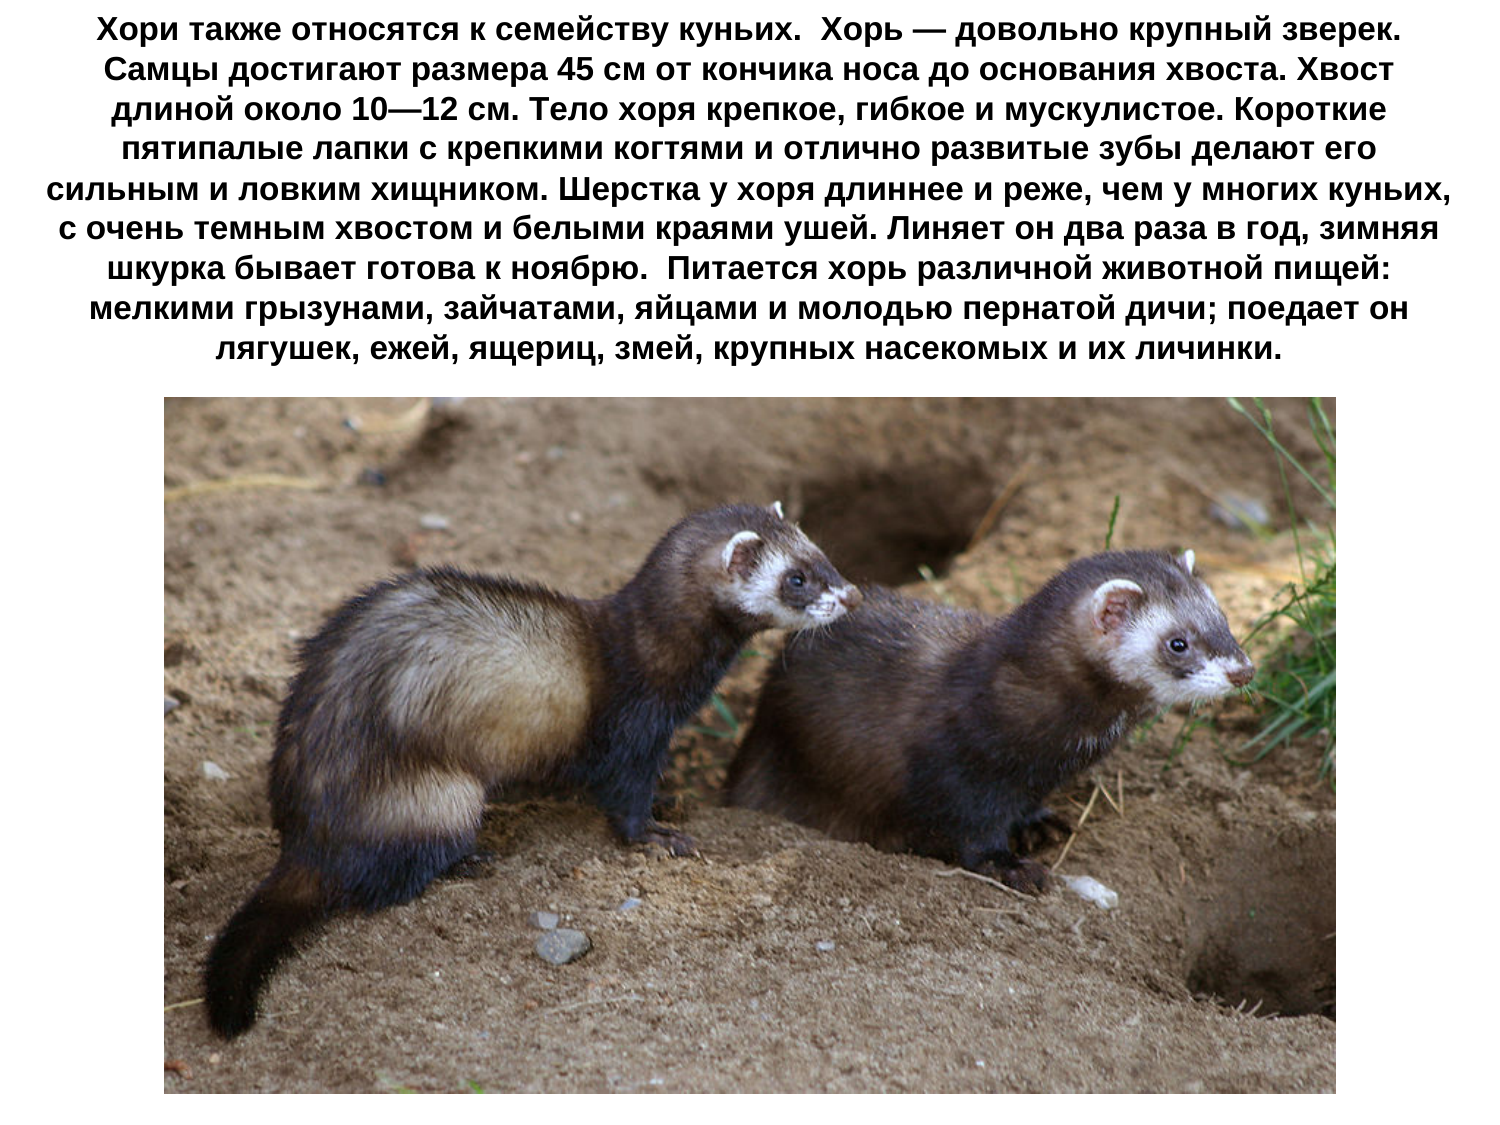

# Хори также относятся к семейству куньих. Хорь — довольно крупный зверек. Самцы достигают размера 45 см от кончика носа до основания хвоста. Хвост длиной около 10—12 см. Тело хоря крепкое, гибкое и мускулистое. Короткие пятипалые лапки с крепкими когтями и отлично развитые зубы делают его сильным и ловким хищником. Шерстка у хоря длиннее и реже, чем у многих куньих, с очень темным хвостом и белыми краями ушей. Линяет он два раза в год, зимняя шкурка бывает готова к ноябрю. Питается хорь различной животной пищей: мелкими грызунами, зайчатами, яйцами и молодью пернатой дичи; поедает он лягушек, ежей, ящериц, змей, крупных насекомых и их личинки.